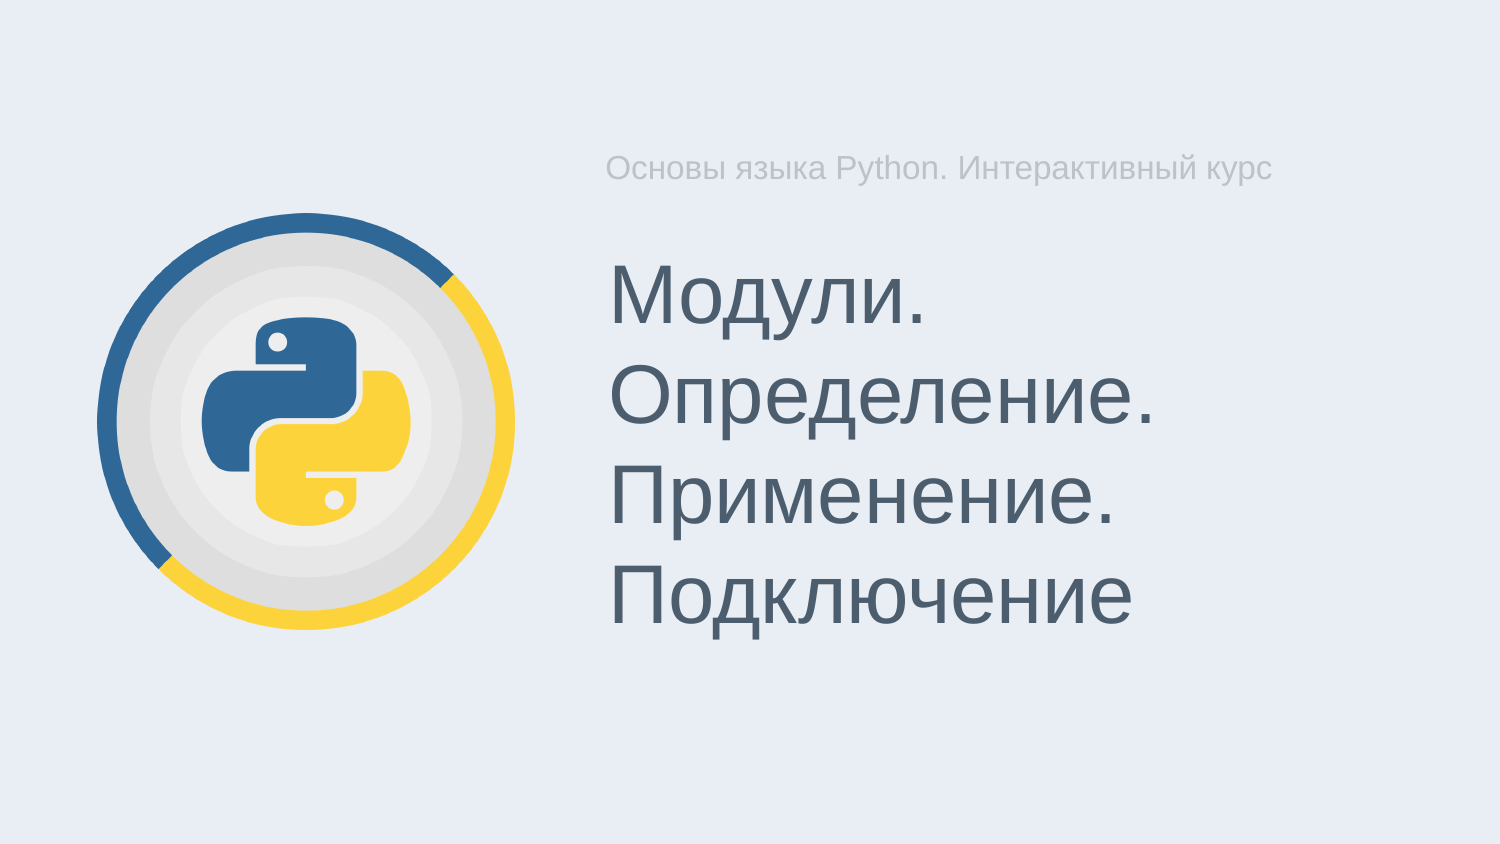

# Основы языка Python. Интерактивный курс
Модули. Определение. Применение. Подключение